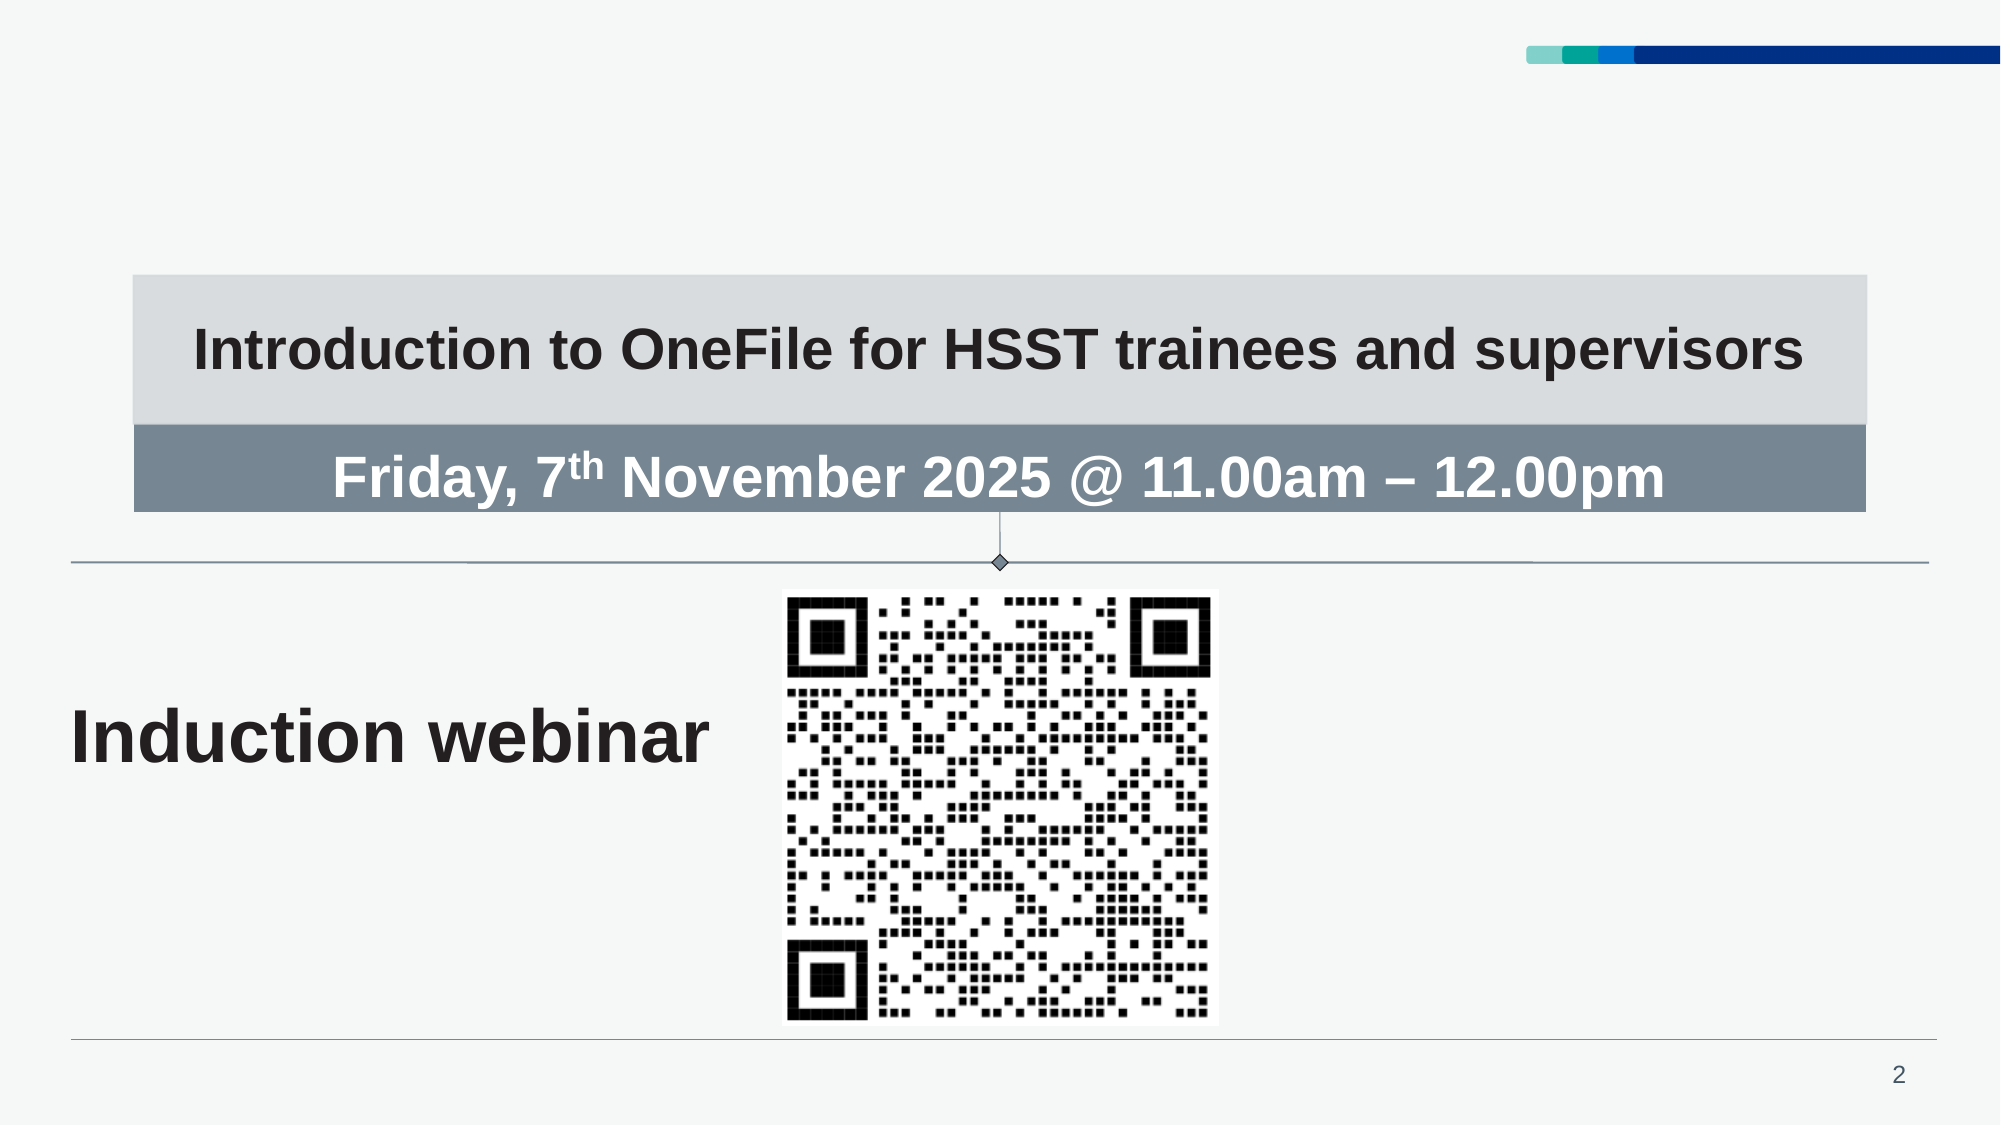

Introduction to OneFile for HSST trainees and supervisors
Friday, 7th November 2025 @ 11.00am – 12.00pm
# Induction webinar